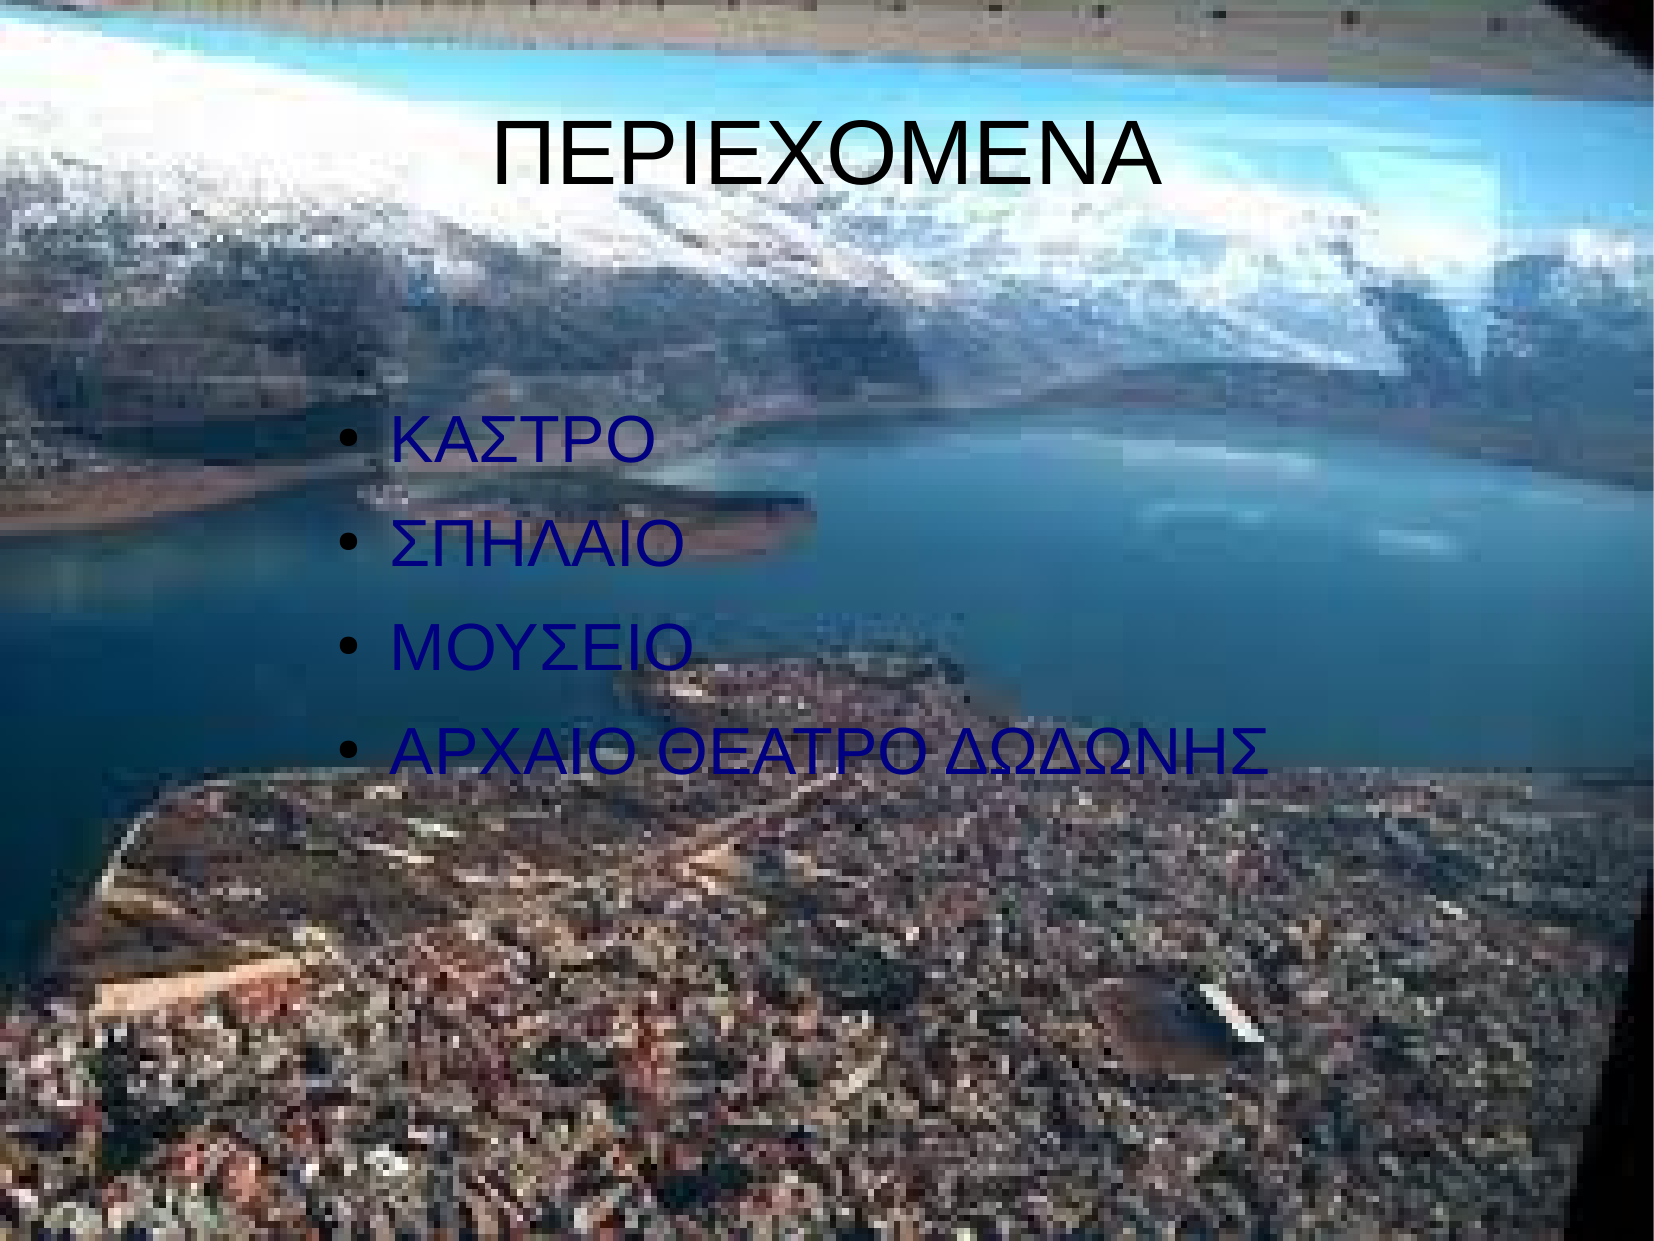

# ΠΕΡΙΕΧΟΜΕΝΑ
ΚΑΣΤΡΟ
ΣΠΗΛΑΙΟ
ΜΟΥΣΕΙΟ
ΑΡΧΑΙΟ ΘΕΑΤΡΟ ΔΩΔΩΝΗΣ